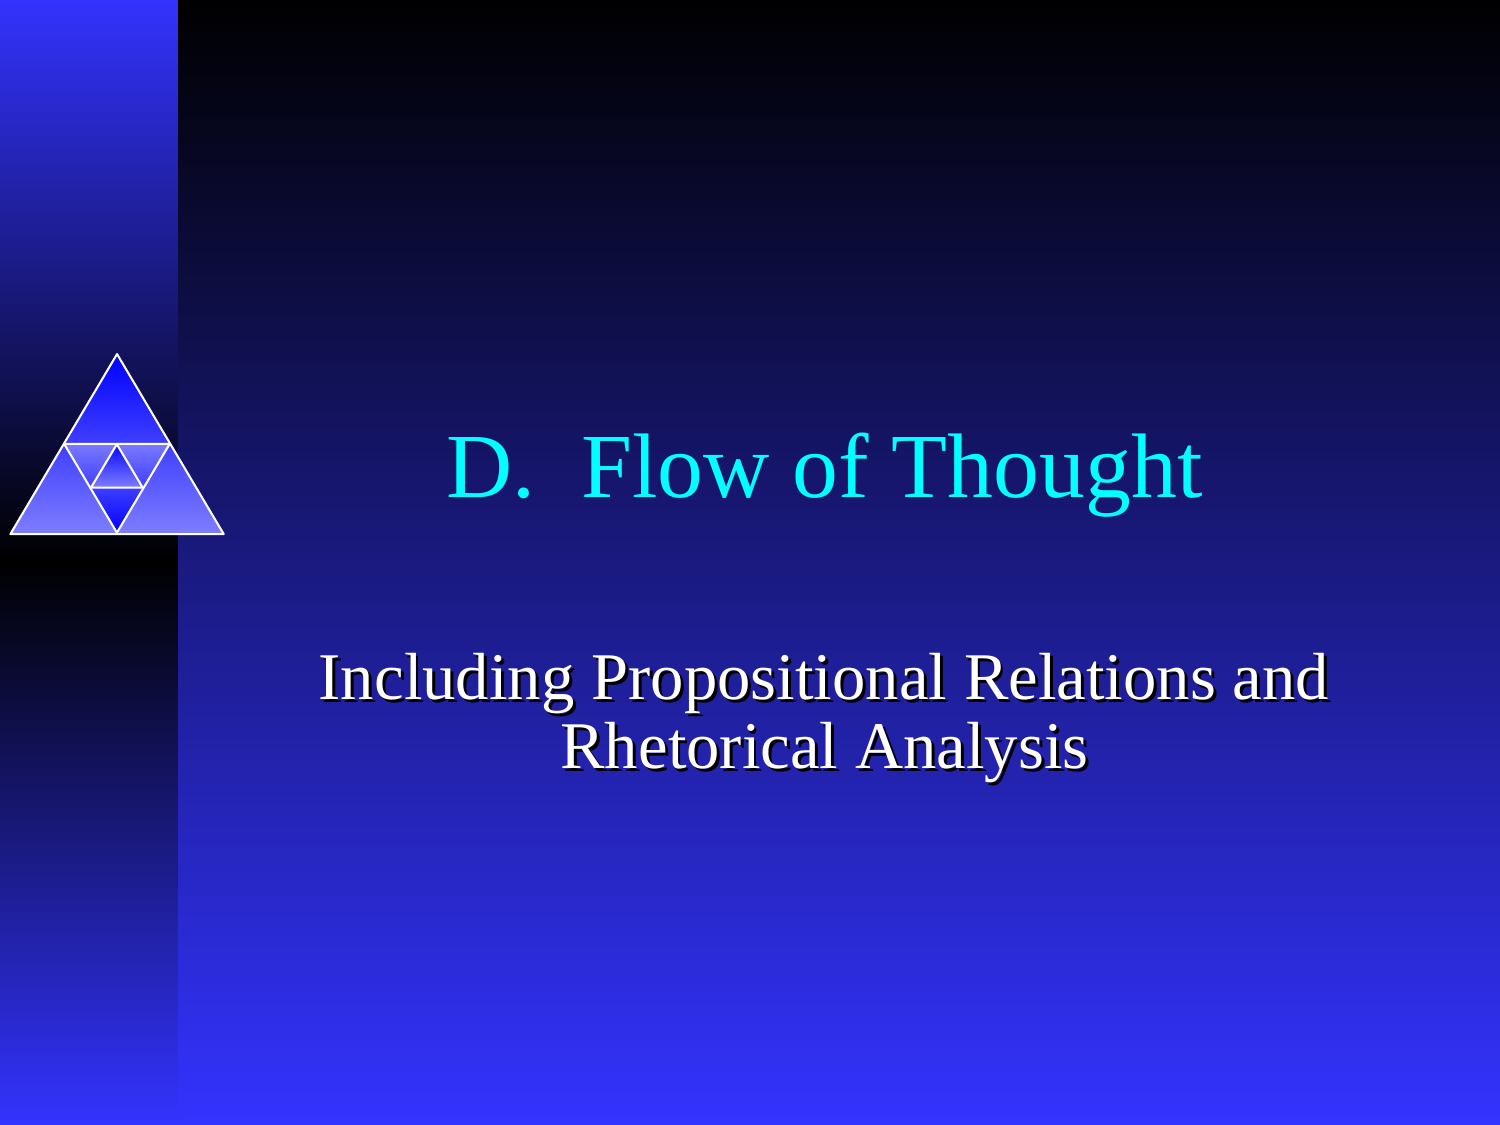

# D. Flow of Thought
Including Propositional Relations and Rhetorical Analysis